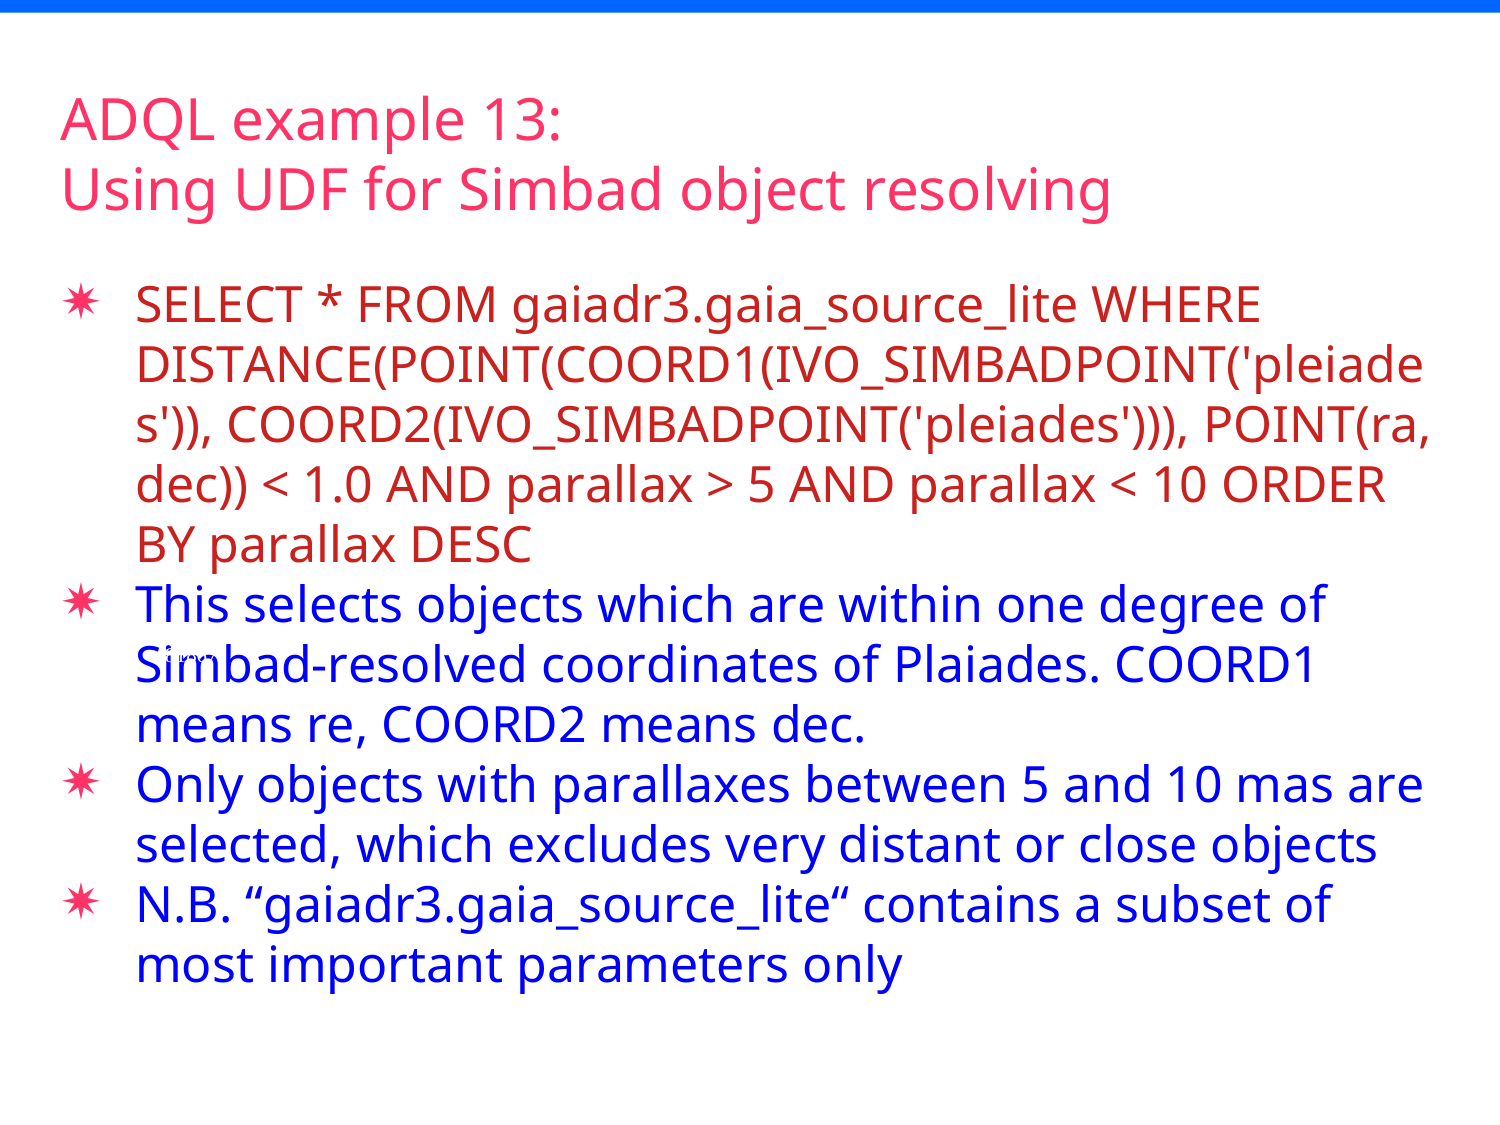

ADQL example 13:
Using UDF for Simbad object resolving
SELECT * FROM gaiadr3.gaia_source_lite WHERE DISTANCE(POINT(COORD1(IVO_SIMBADPOINT('pleiades')), COORD2(IVO_SIMBADPOINT('pleiades'))), POINT(ra, dec)) < 1.0 AND parallax > 5 AND parallax < 10 ORDER BY parallax DESC
This selects objects which are within one degree of Simbad-resolved coordinates of Plaiades. COORD1 means re, COORD2 means dec.
Only objects with parallaxes between 5 and 10 mas are selected, which excludes very distant or close objects
N.B. “gaiadr3.gaia_source_lite“ contains a subset of most important parameters only
81867
43